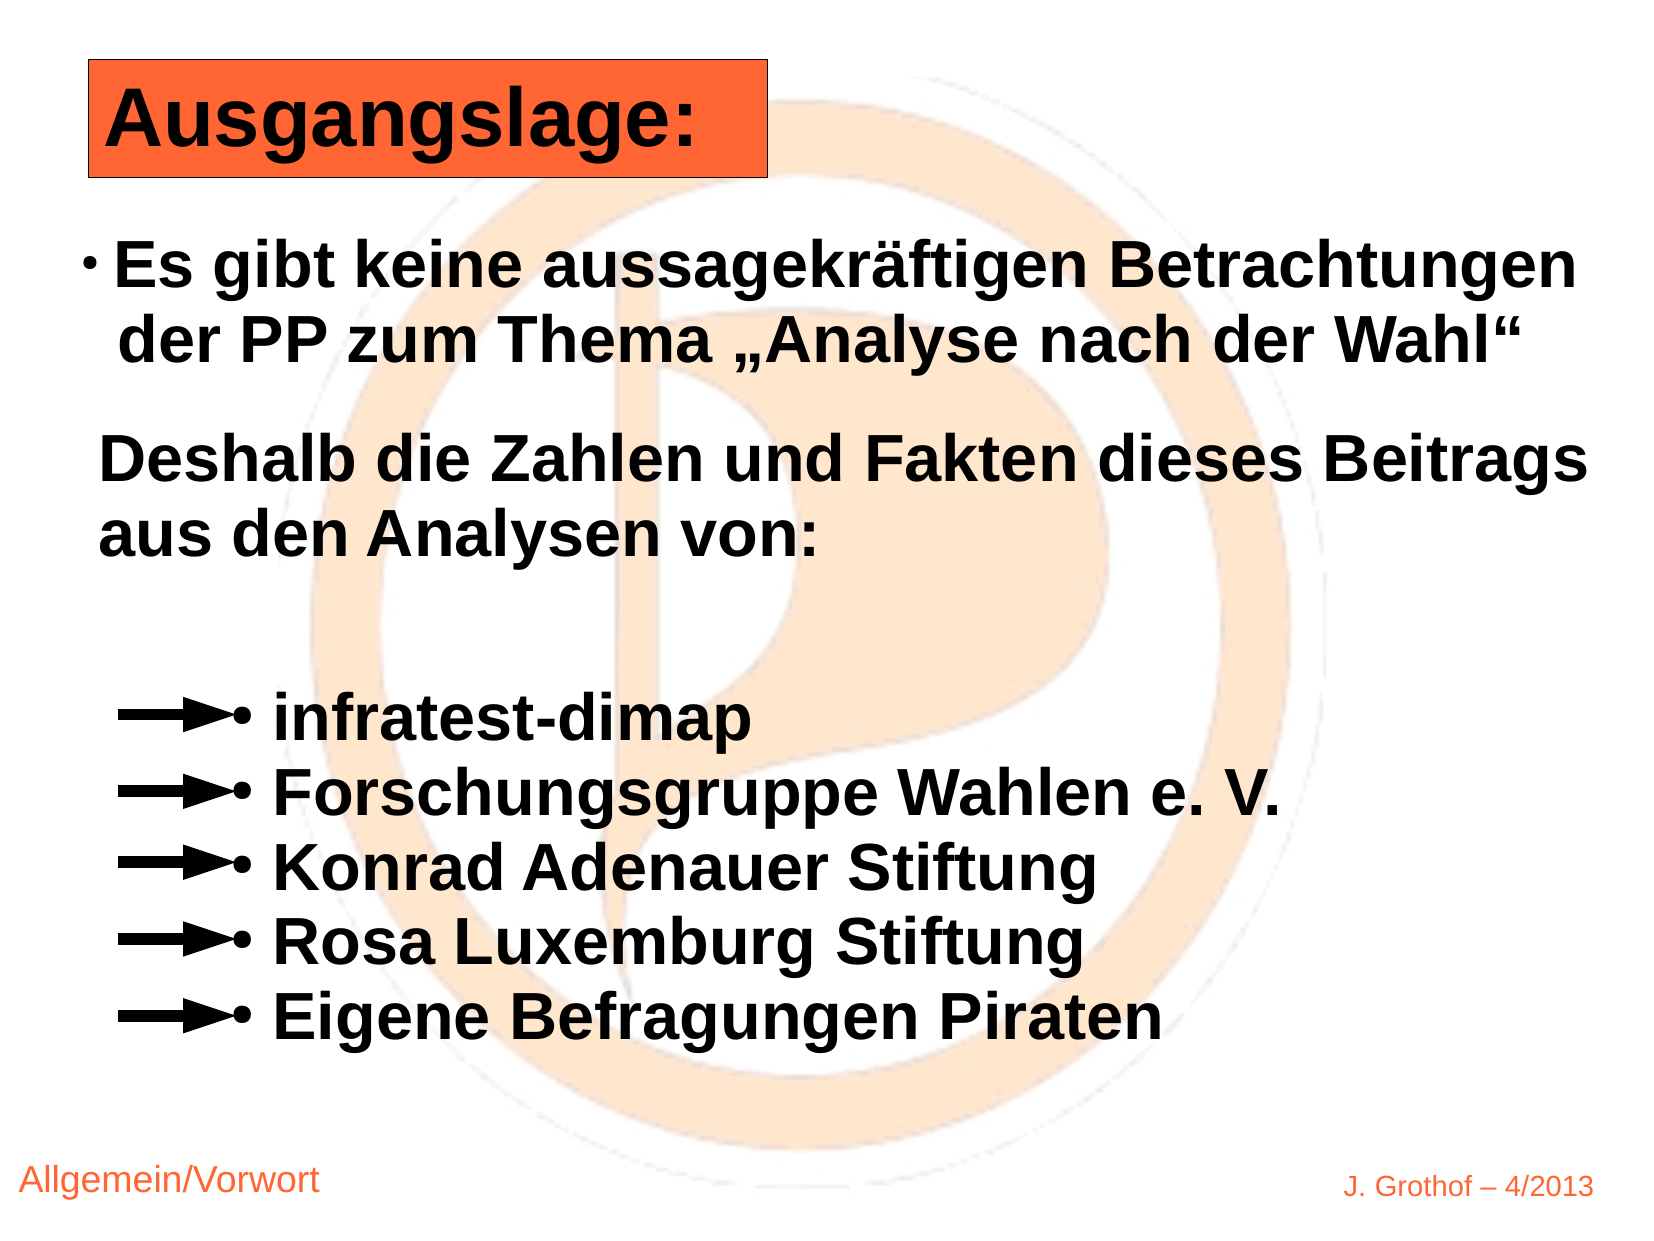

Ausgangslage:
 Es gibt keine aussagekräftigen Betrachtungen
 der PP zum Thema „Analyse nach der Wahl“
Deshalb die Zahlen und Fakten dieses Beitrags
aus den Analysen von:
 infratest-dimap
 Forschungsgruppe Wahlen e. V.
 Konrad Adenauer Stiftung
 Rosa Luxemburg Stiftung
 Eigene Befragungen Piraten
Allgemein/Vorwort